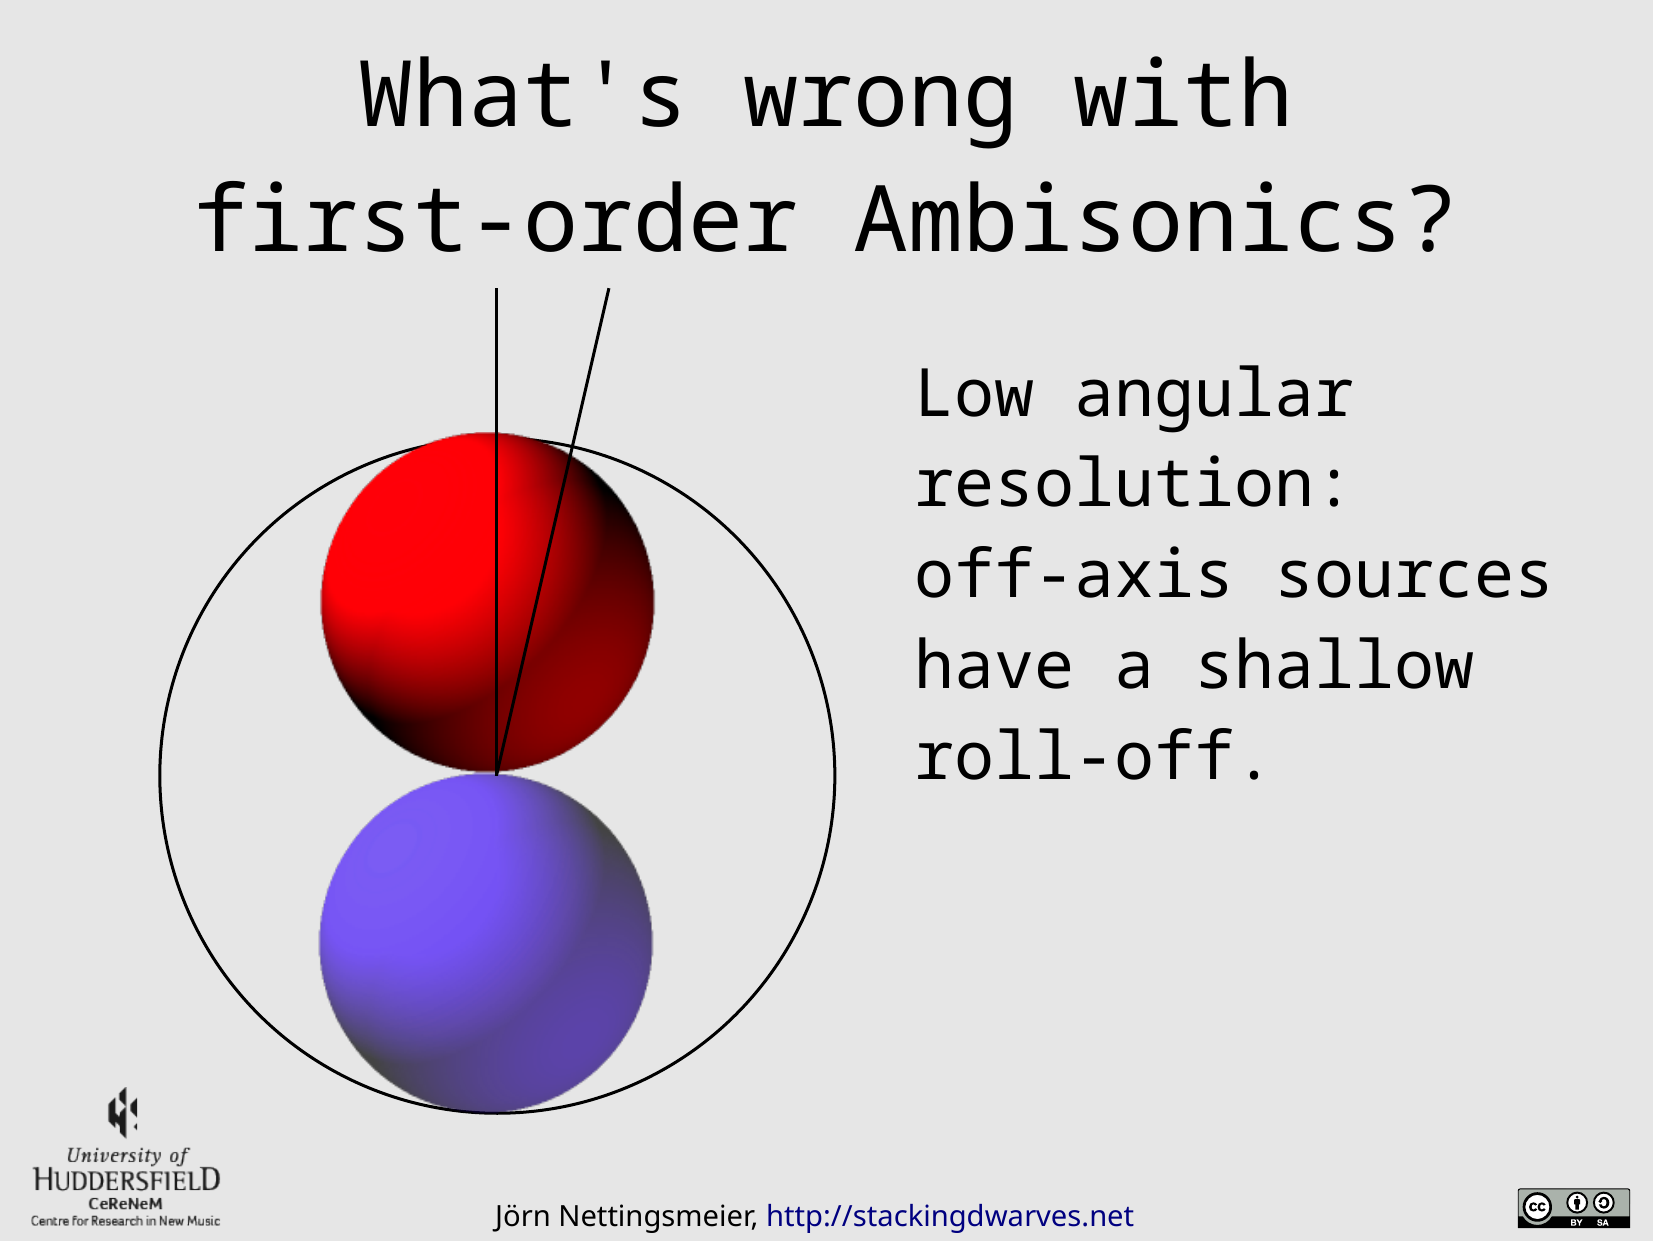

# What's wrong with first-order Ambisonics?
Low angular resolution:
off-axis sources have a shallow roll-off.